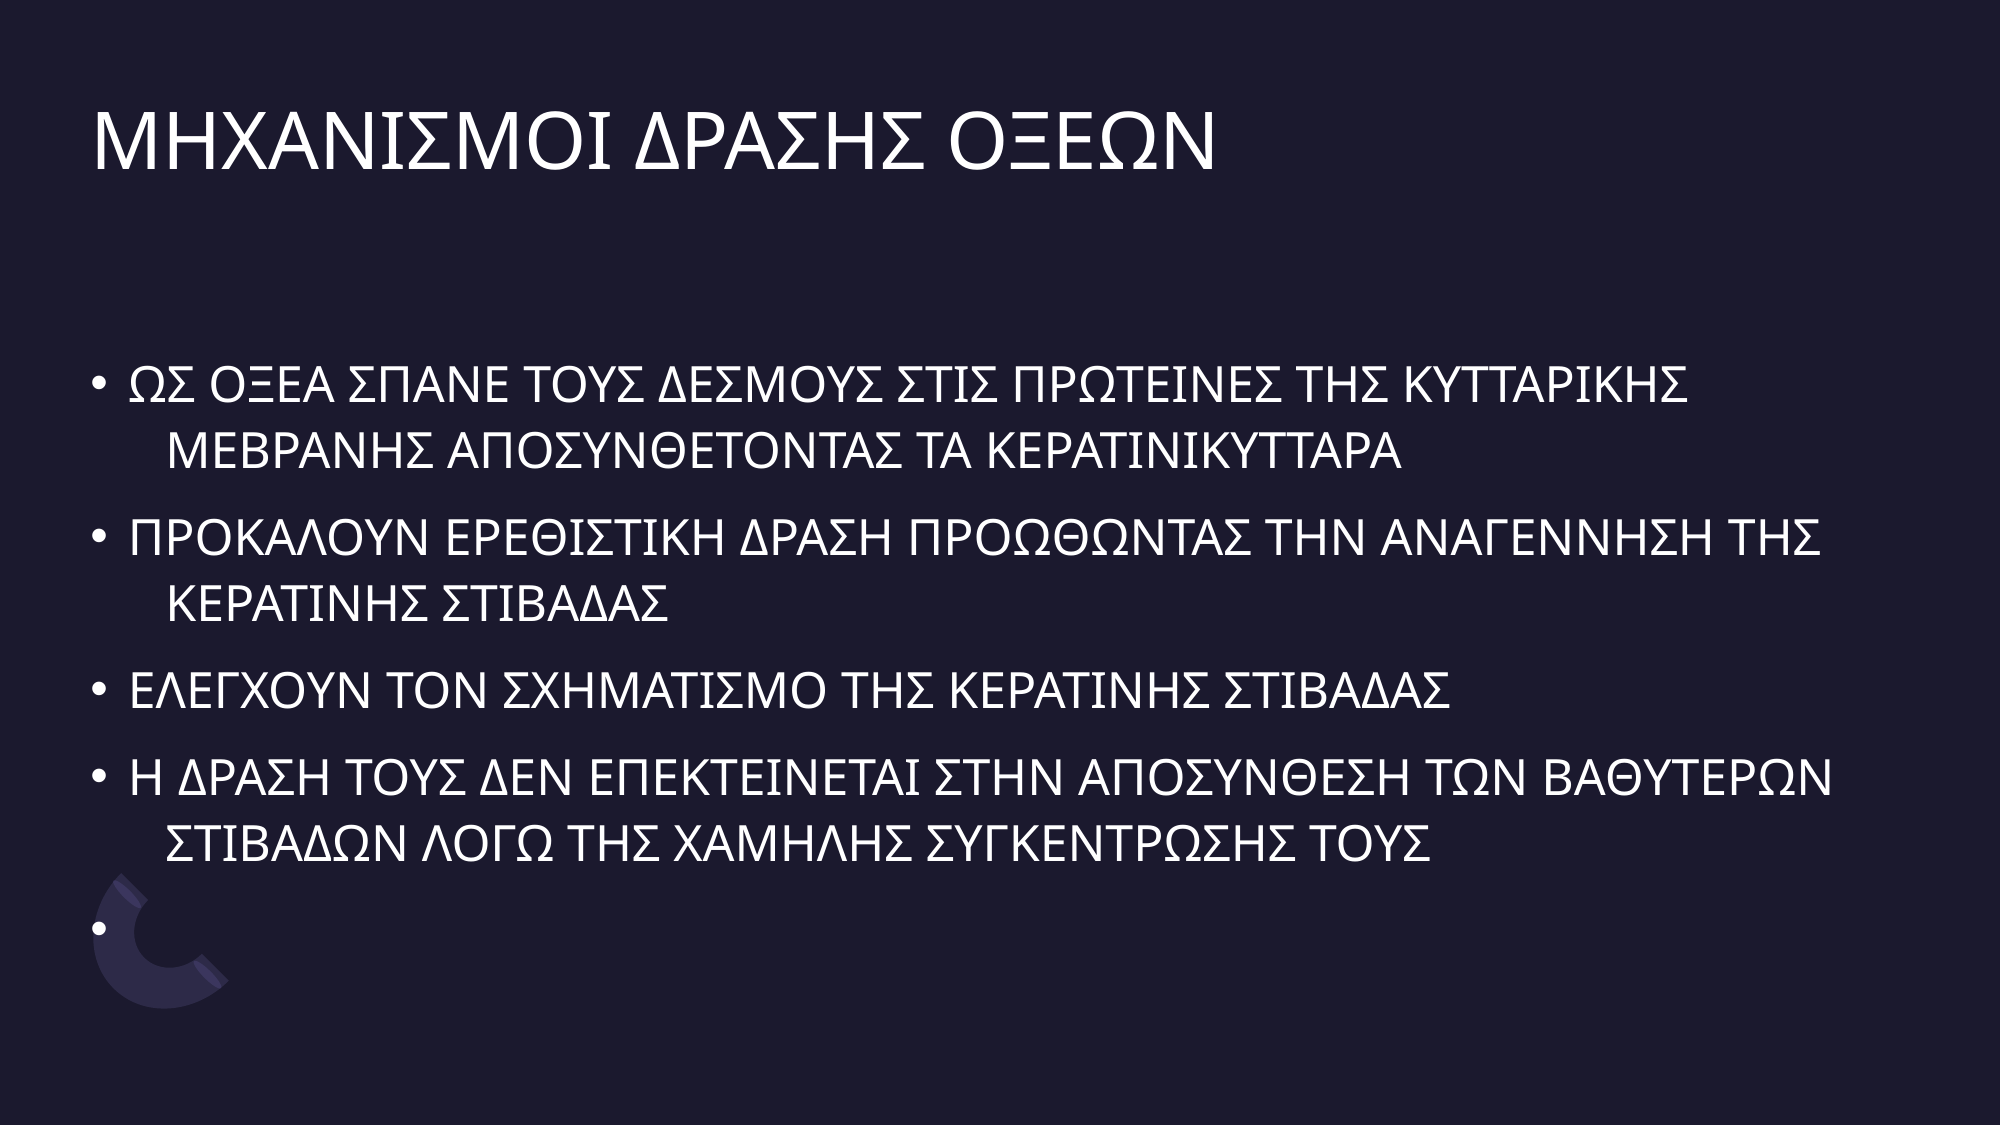

# ΜΗΧΑΝΙΣΜΟΙ ΔΡΑΣΗΣ ΟΞΕΩΝ
ΩΣ ΟΞΕΑ ΣΠΑΝΕ ΤΟΥΣ ΔΕΣΜΟΥΣ ΣΤΙΣ ΠΡΩΤΕΙΝΕΣ ΤΗΣ ΚΥΤΤΑΡΙΚΗΣ ΜΕΒΡΑΝΗΣ ΑΠΟΣΥΝΘΕΤΟΝΤΑΣ ΤΑ ΚΕΡΑΤΙΝΙΚΥΤΤΑΡΑ
ΠΡΟΚΑΛΟΥΝ ΕΡΕΘΙΣΤΙΚΗ ΔΡΑΣΗ ΠΡΟΩΘΩΝΤΑΣ ΤΗΝ ΑΝΑΓΕΝΝΗΣΗ ΤΗΣ ΚΕΡΑΤΙΝΗΣ ΣΤΙΒΑΔΑΣ
ΕΛΕΓΧΟΥΝ ΤΟΝ ΣΧΗΜΑΤΙΣΜΟ ΤΗΣ ΚΕΡΑΤΙΝΗΣ ΣΤΙΒΑΔΑΣ
Η ΔΡΑΣΗ ΤΟΥΣ ΔΕΝ ΕΠΕΚΤΕΙΝΕΤΑΙ ΣΤΗΝ ΑΠΟΣΥΝΘΕΣΗ ΤΩΝ ΒΑΘΥΤΕΡΩΝ ΣΤΙΒΑΔΩΝ ΛΟΓΩ ΤΗΣ ΧΑΜΗΛΗΣ ΣΥΓΚΕΝΤΡΩΣΗΣ ΤΟΥΣ